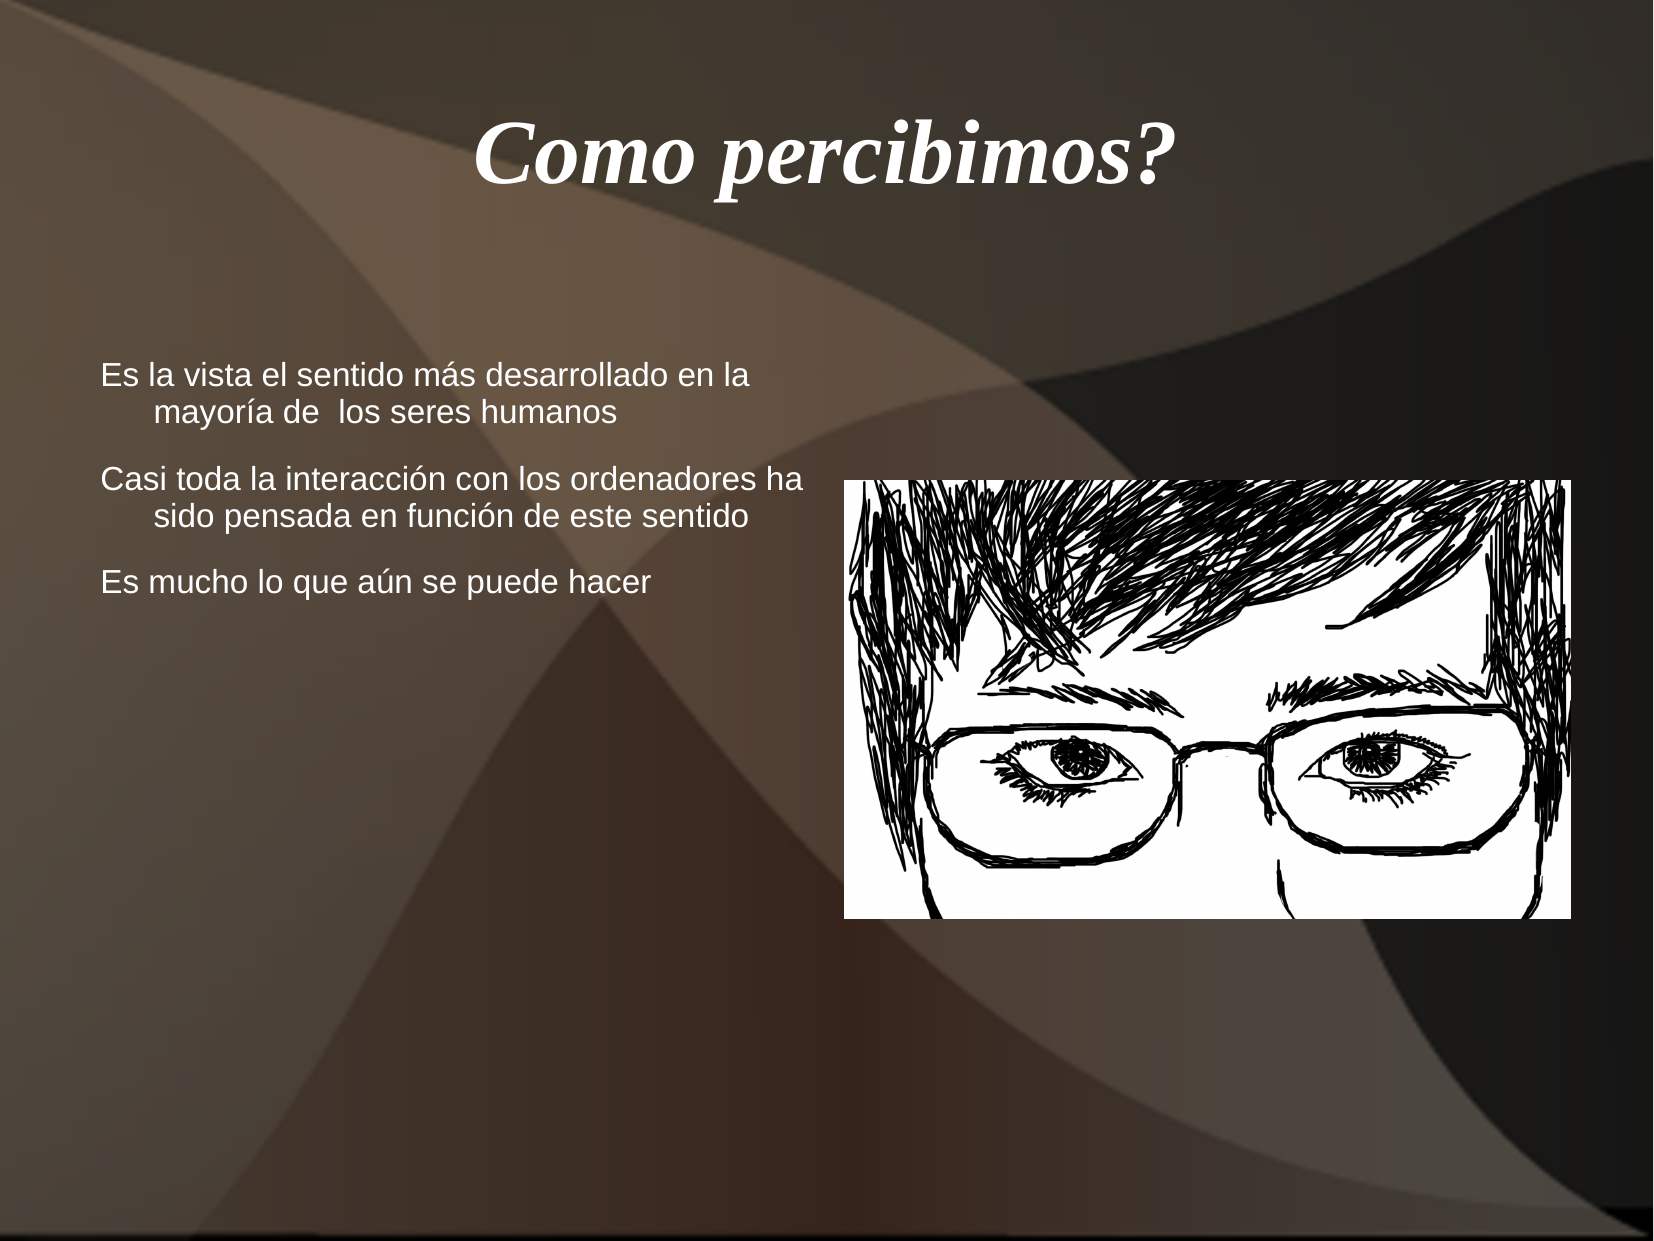

# Como percibimos?
Es la vista el sentido más desarrollado en la mayoría de los seres humanos
Casi toda la interacción con los ordenadores ha sido pensada en función de este sentido
Es mucho lo que aún se puede hacer